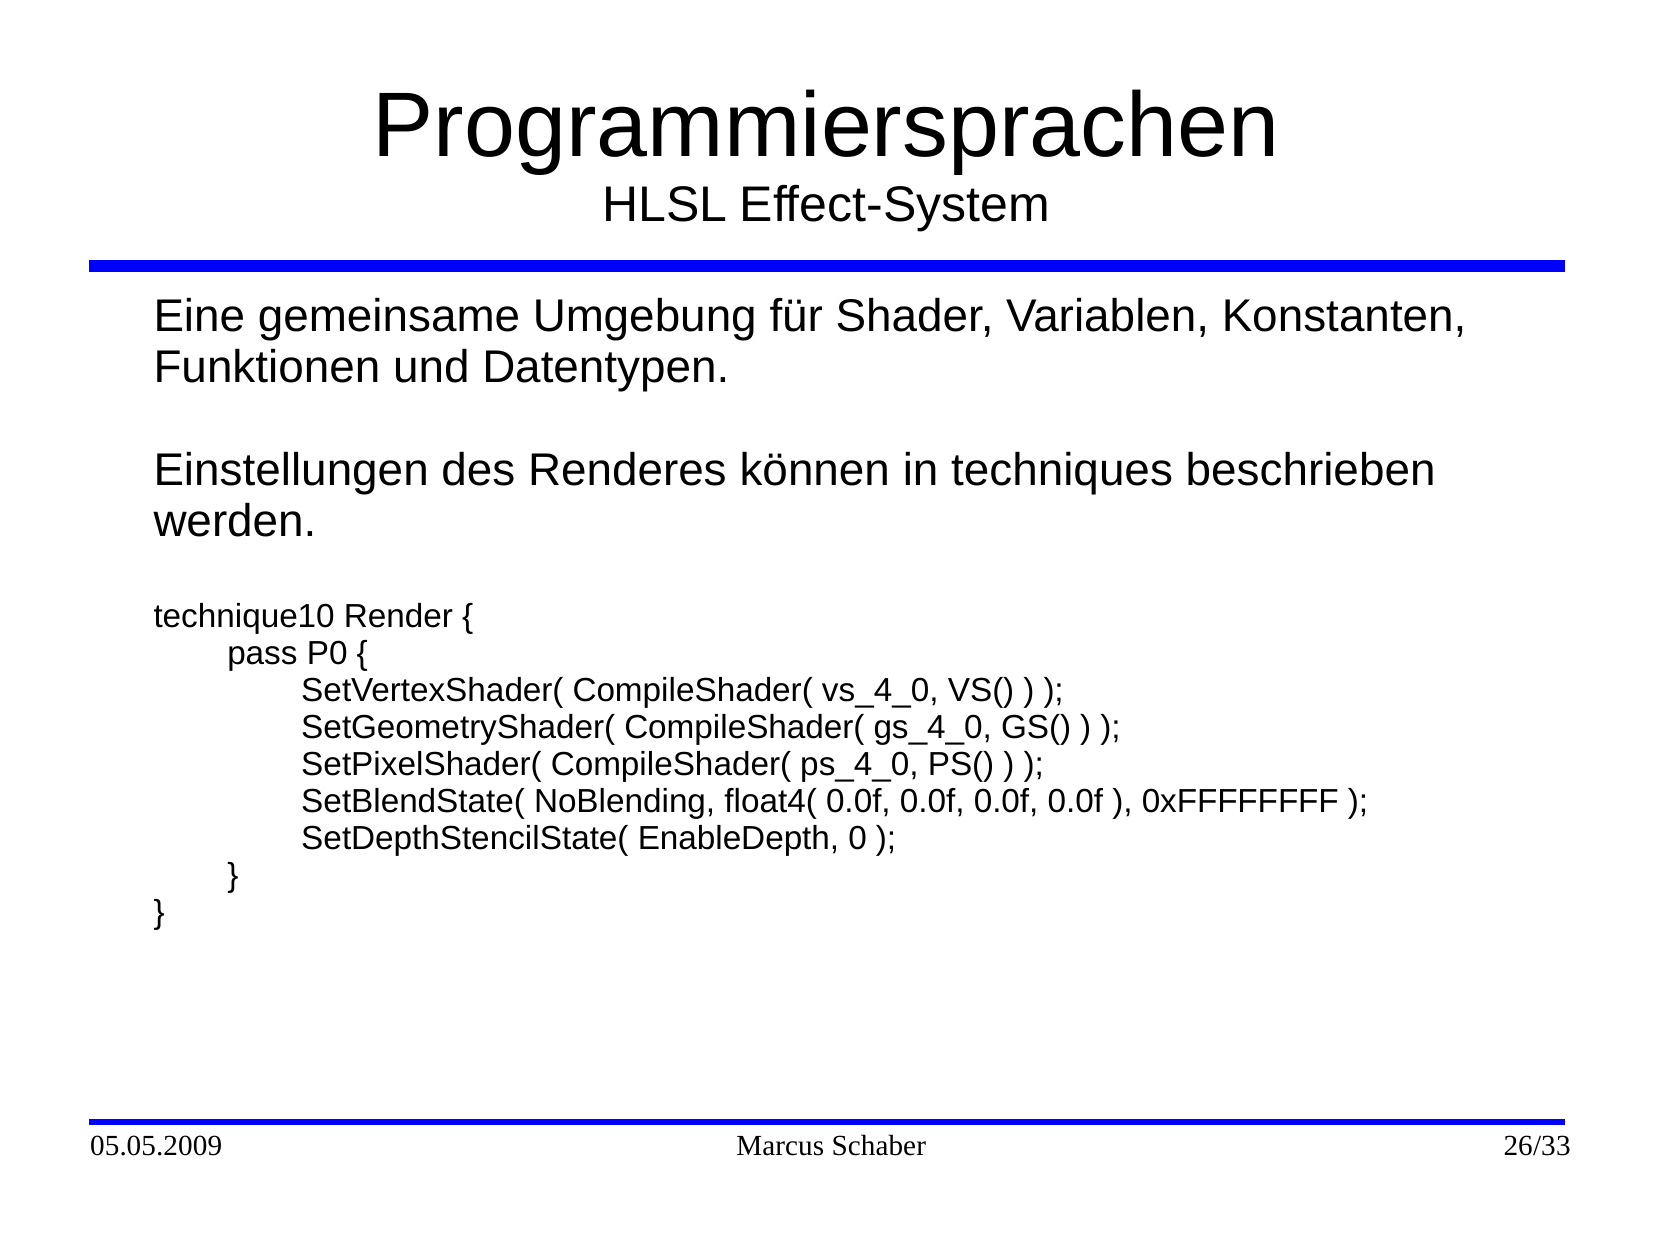

# Programmiersprachen HLSL Effect-System
Eine gemeinsame Umgebung für Shader, Variablen, Konstanten, Funktionen und Datentypen.
Einstellungen des Renderes können in techniques beschrieben werden.
technique10 Render {
	pass P0 {
		SetVertexShader( CompileShader( vs_4_0, VS() ) );
		SetGeometryShader( CompileShader( gs_4_0, GS() ) );
		SetPixelShader( CompileShader( ps_4_0, PS() ) );
		SetBlendState( NoBlending, float4( 0.0f, 0.0f, 0.0f, 0.0f ), 0xFFFFFFFF );
		SetDepthStencilState( EnableDepth, 0 );
	}
}
26